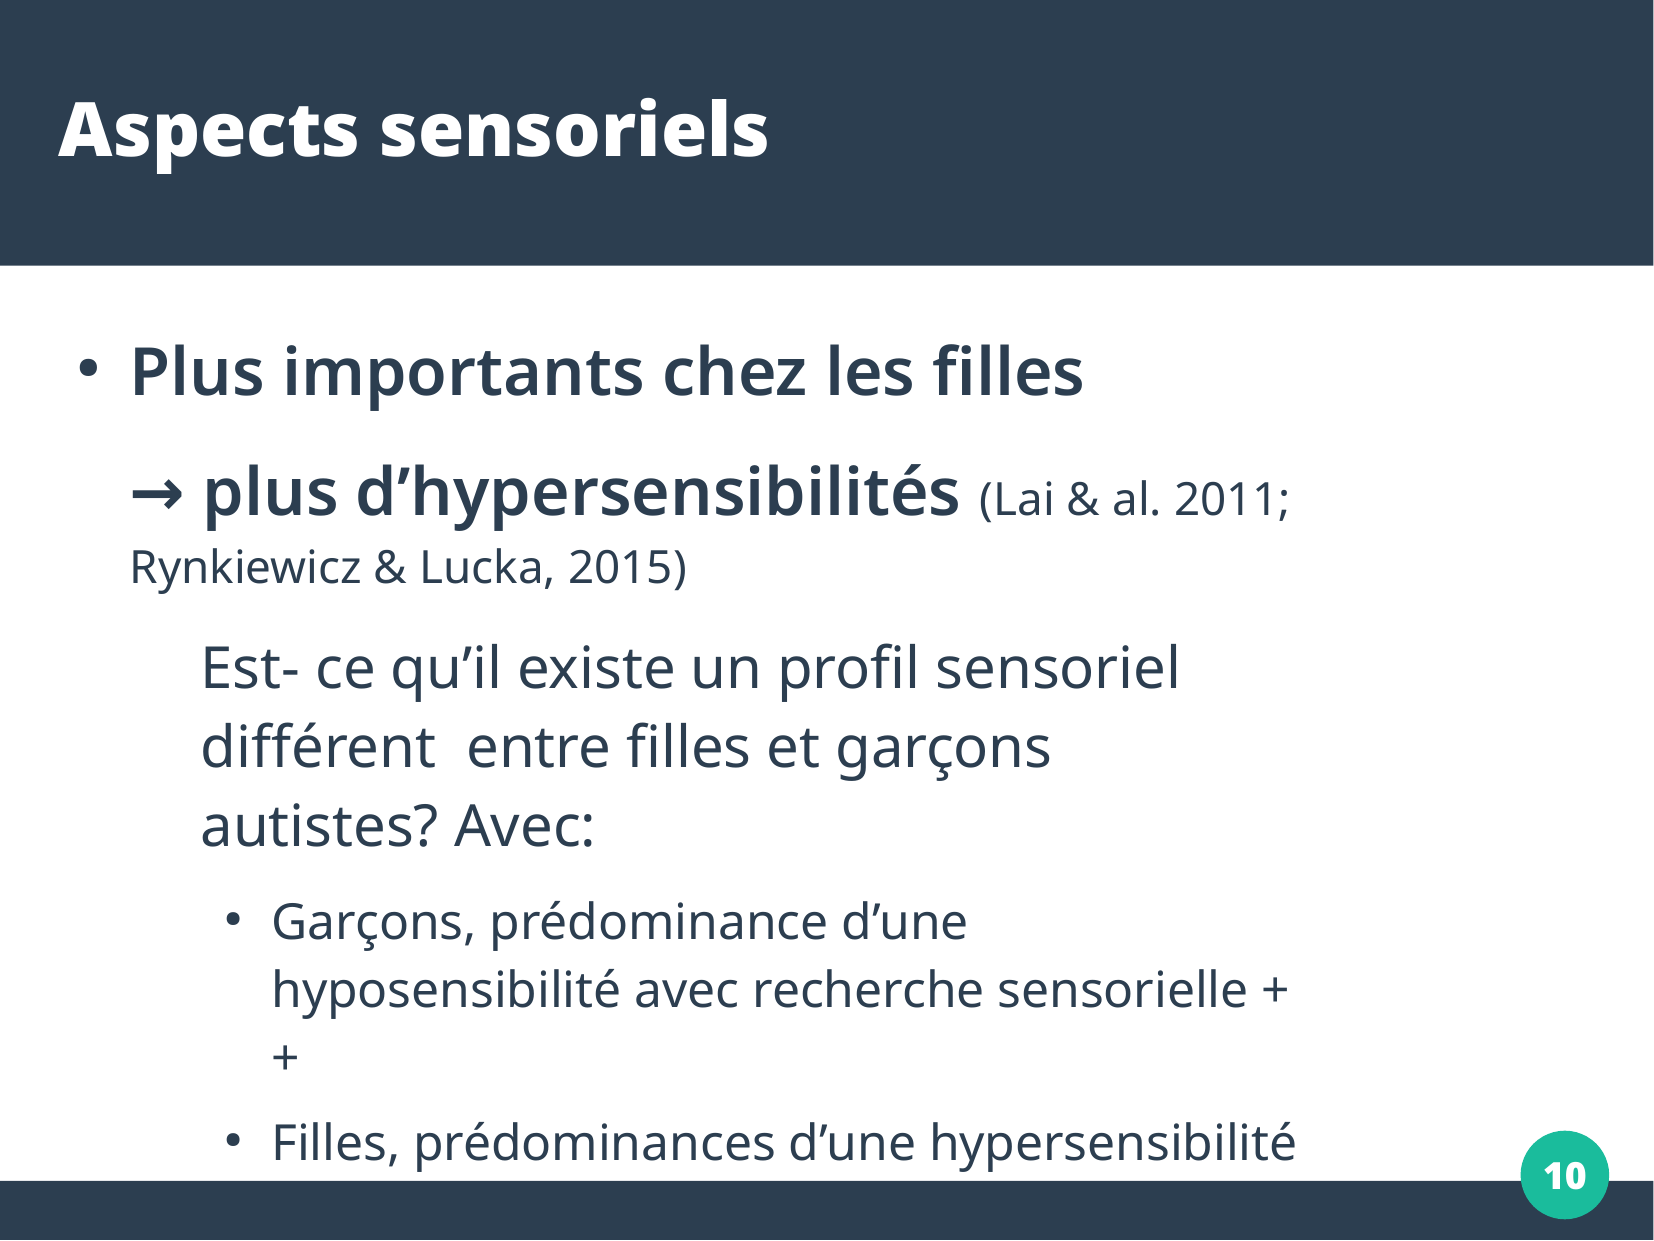

# Aspects sensoriels
Plus importants chez les filles
→ plus d’hypersensibilités (Lai & al. 2011; Rynkiewicz & Lucka, 2015)
Est- ce qu’il existe un profil sensoriel différent entre filles et garçons autistes? Avec:
Garçons, prédominance d’une hyposensibilité avec recherche sensorielle ++
Filles, prédominances d’une hypersensibilité
/!\ N’exclue pas hypo-sensibilité chez filles et hyper-sensibilité chez garçons!! Les profils sensoriels sont complexes!
10